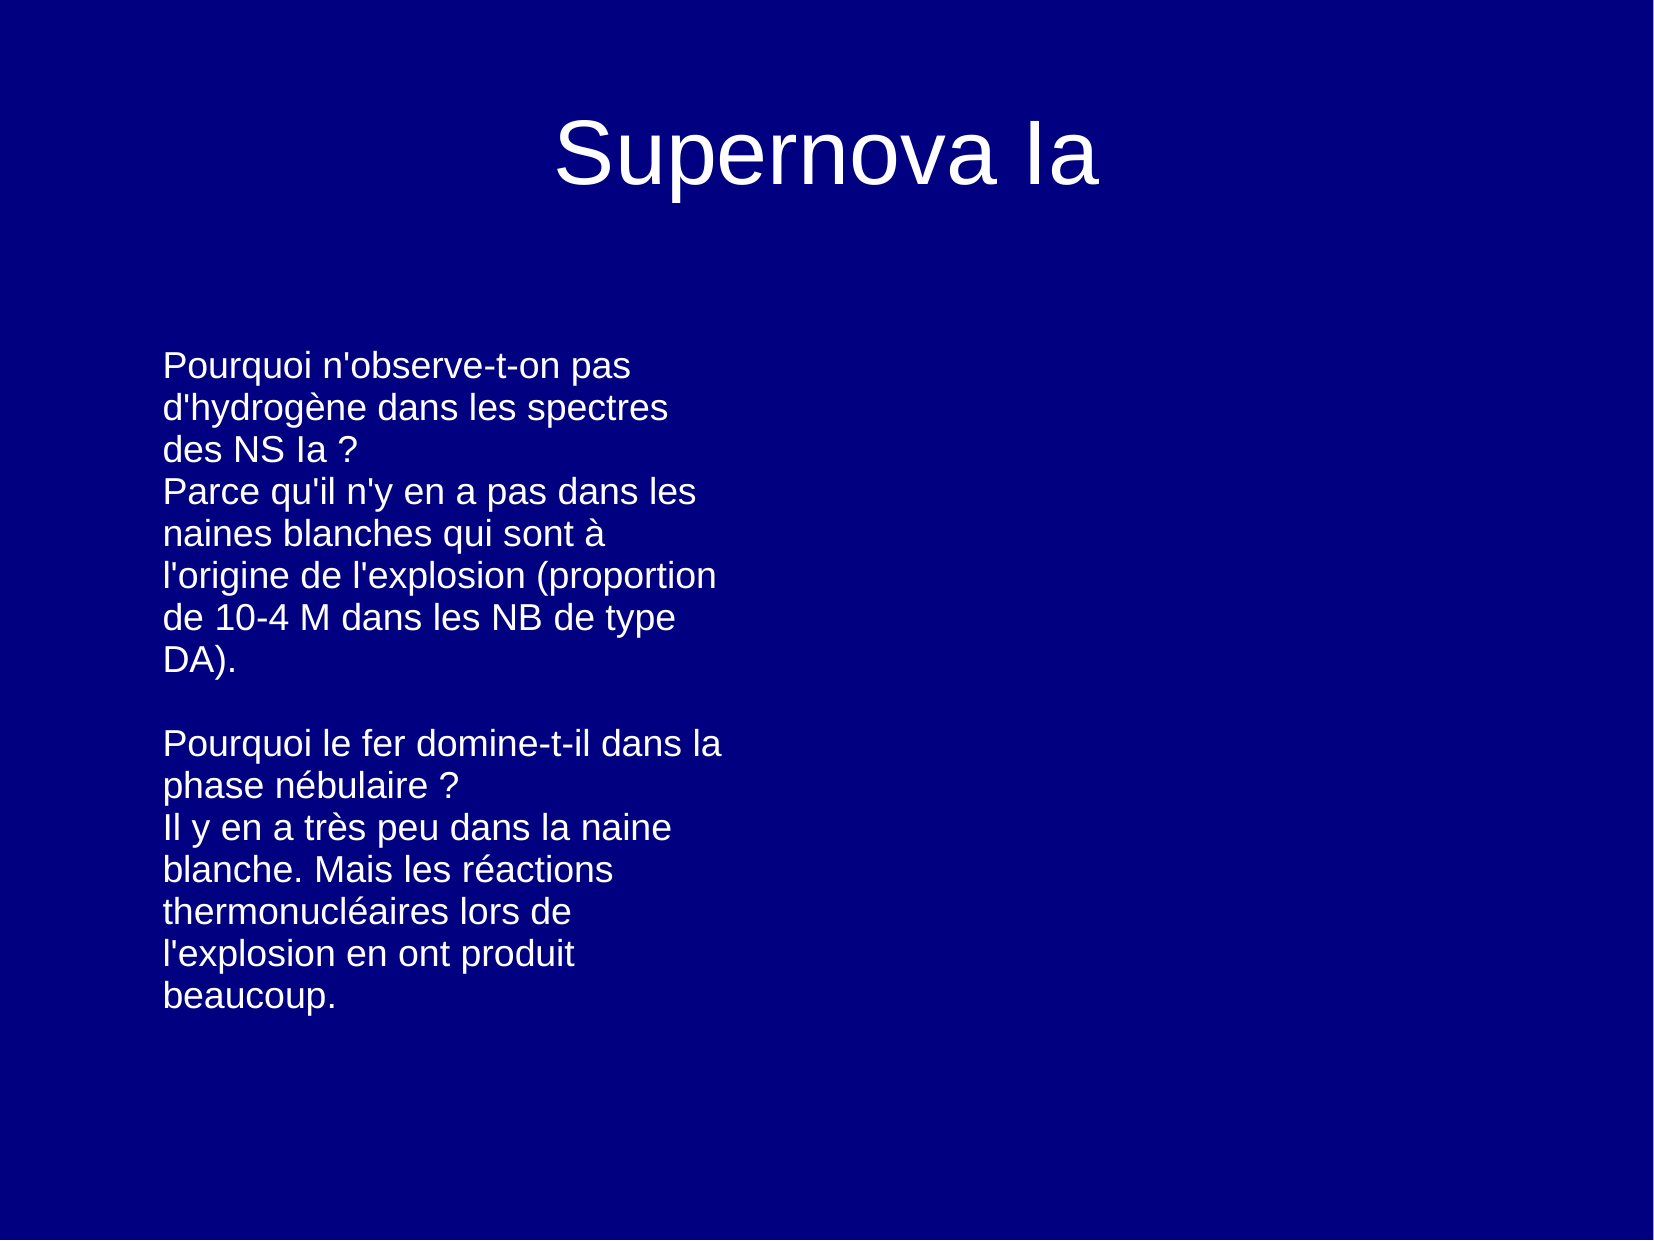

# Supernova Ia
Pourquoi n'observe-t-on pas d'hydrogène dans les spectres des NS Ia ?
Parce qu'il n'y en a pas dans les naines blanches qui sont à l'origine de l'explosion (proportion de 10-4 M dans les NB de type DA).
Pourquoi le fer domine-t-il dans la phase nébulaire ?
Il y en a très peu dans la naine blanche. Mais les réactions thermonucléaires lors de l'explosion en ont produit beaucoup.